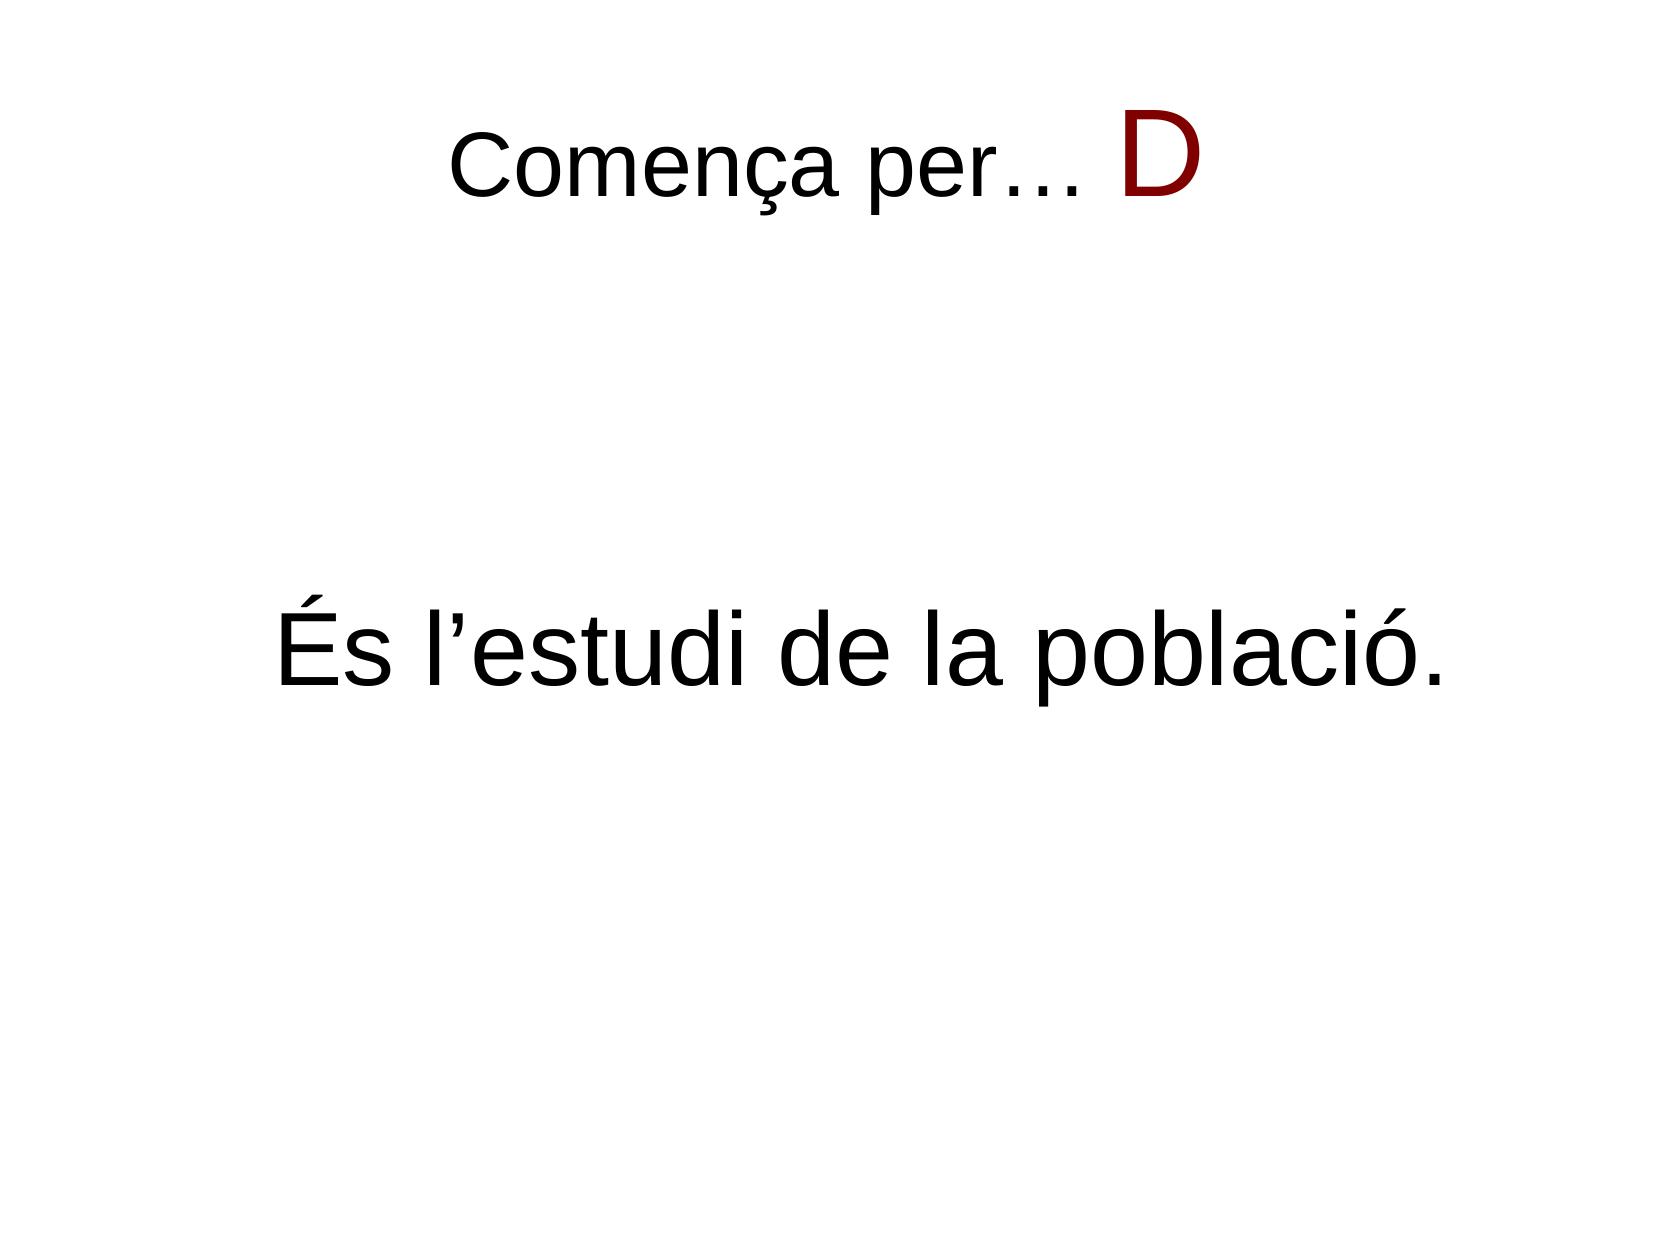

# Comença per… D
És l’estudi de la població.